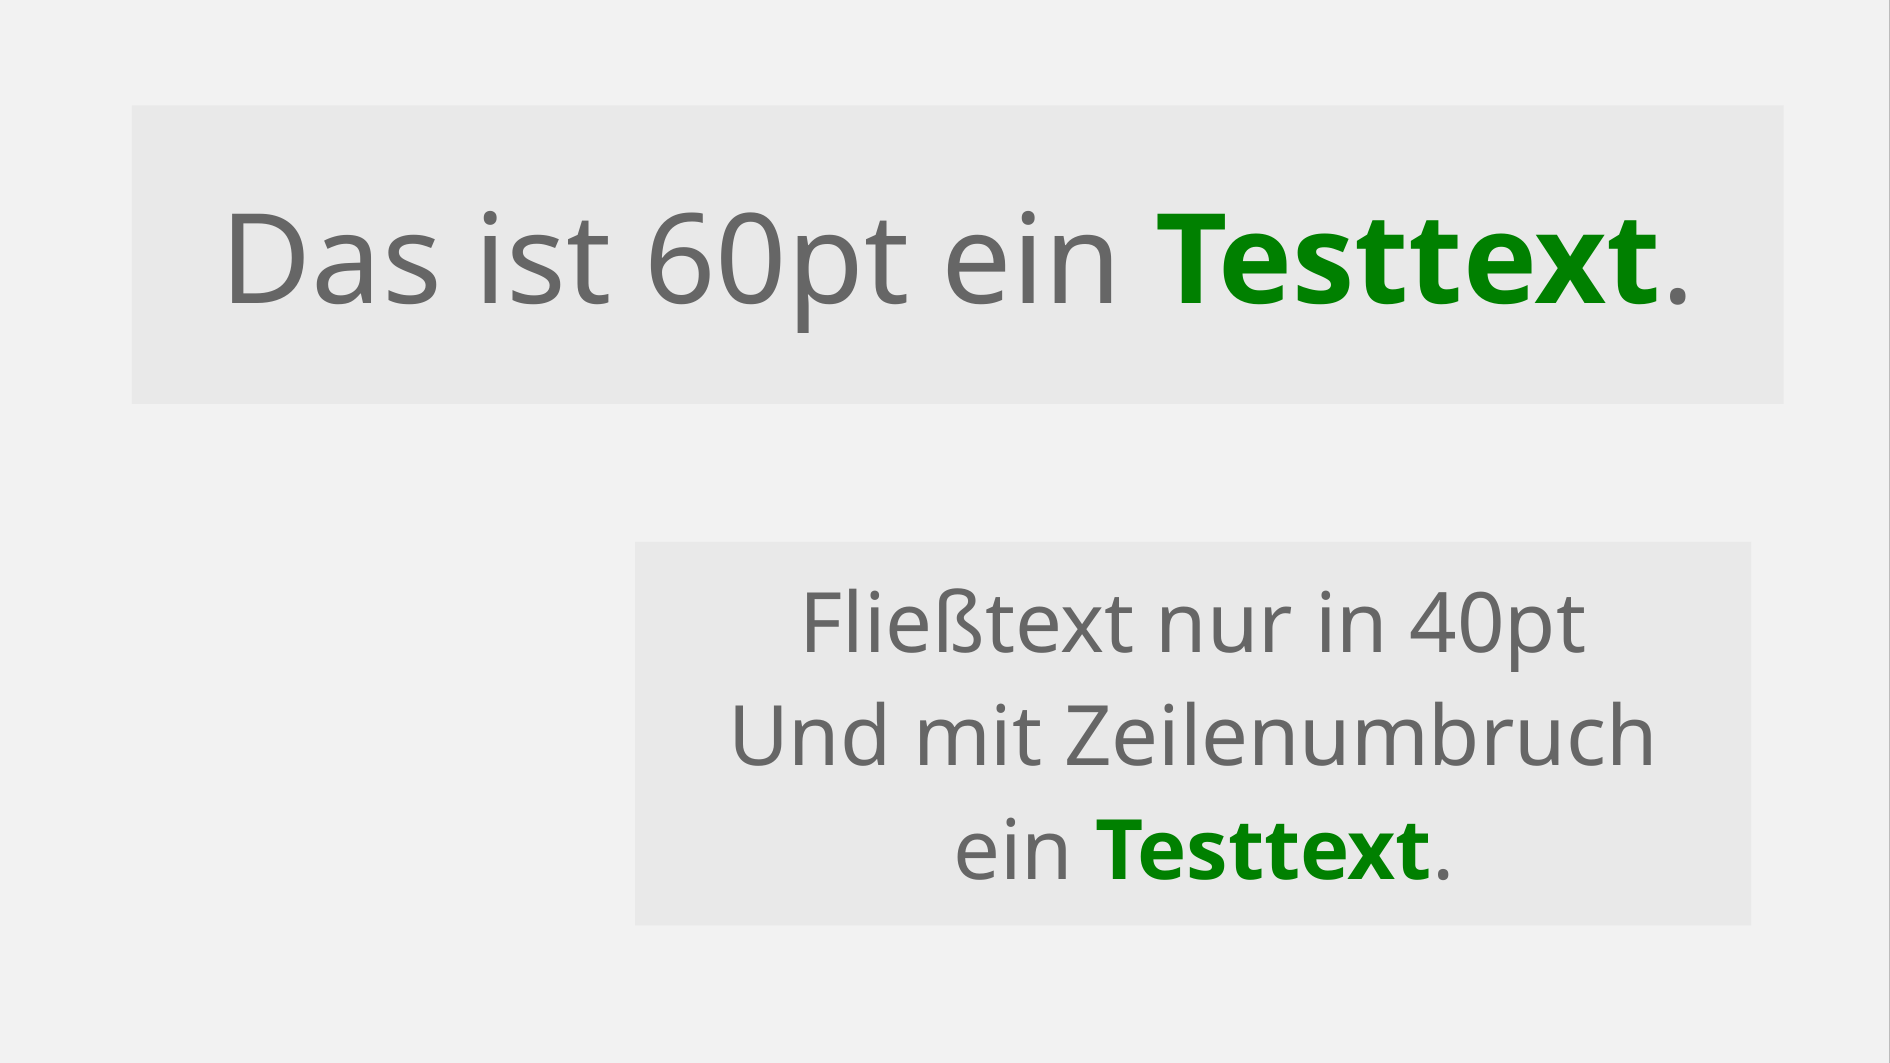

Das ist 60pt ein Testtext.
Fließtext nur in 40pt
Und mit Zeilenumbruch
 ein Testtext.